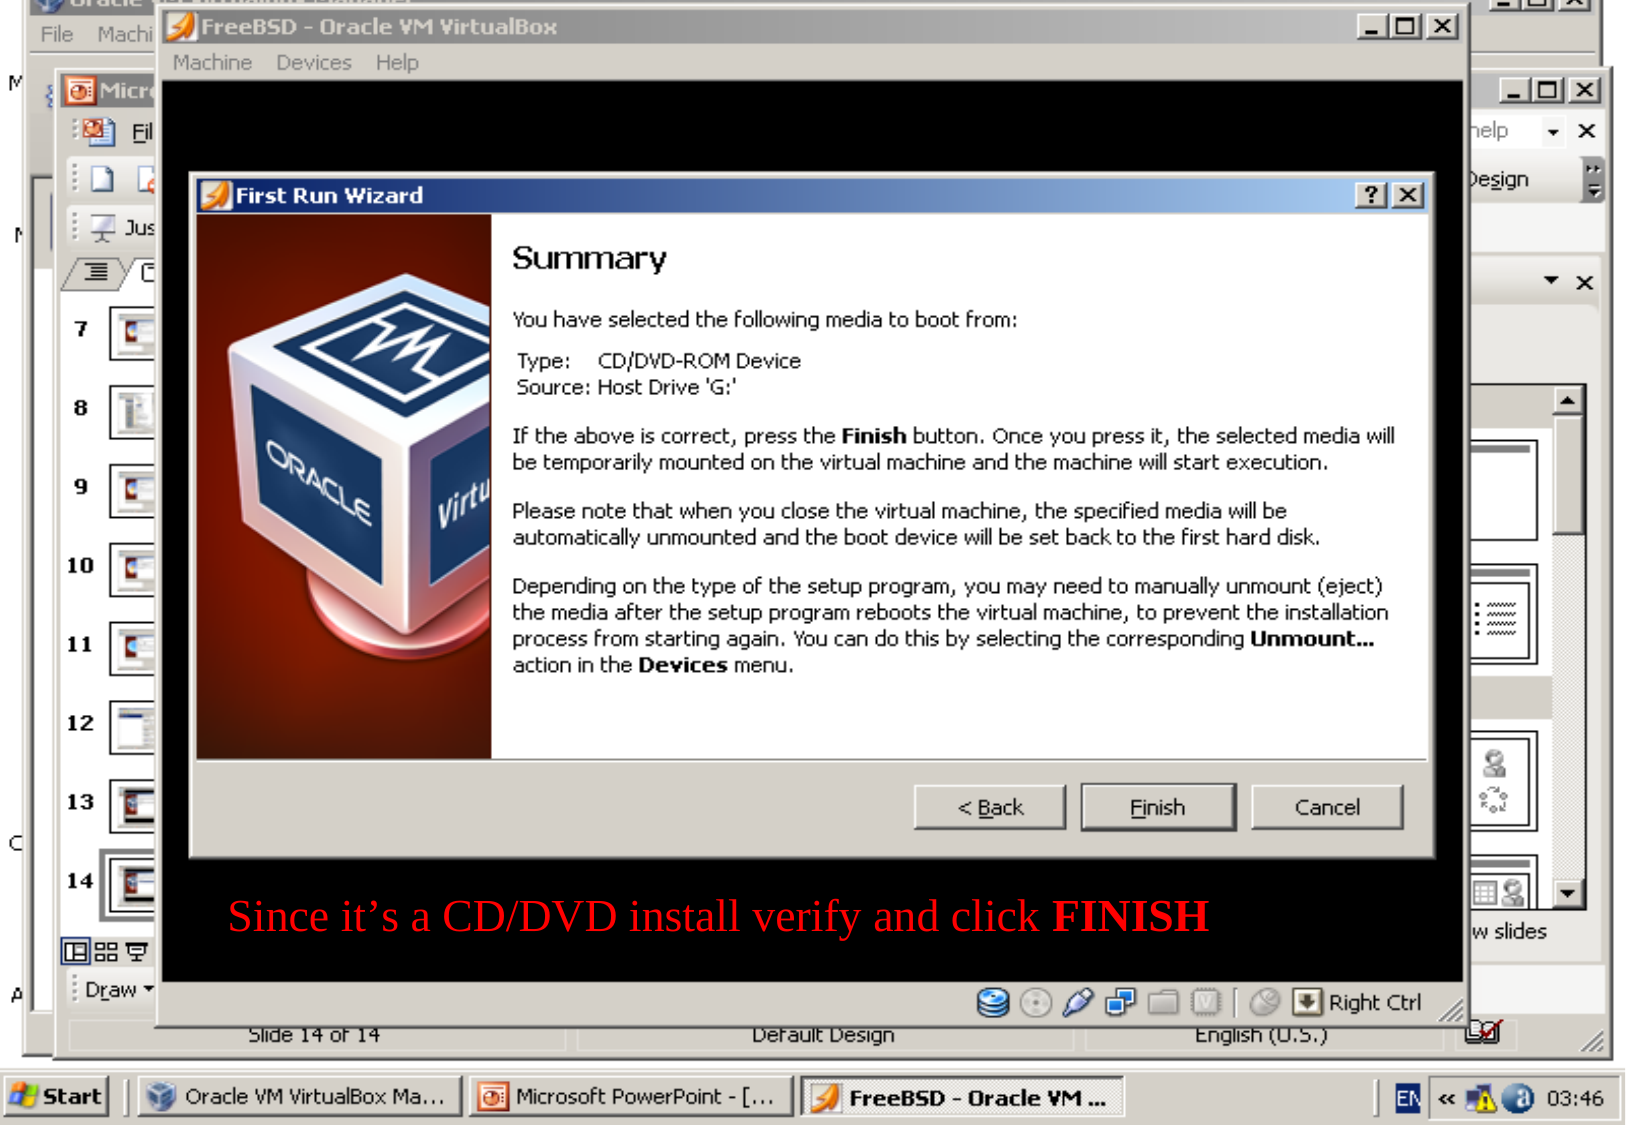

#
Since it’s a CD/DVD install verify and click FINISH